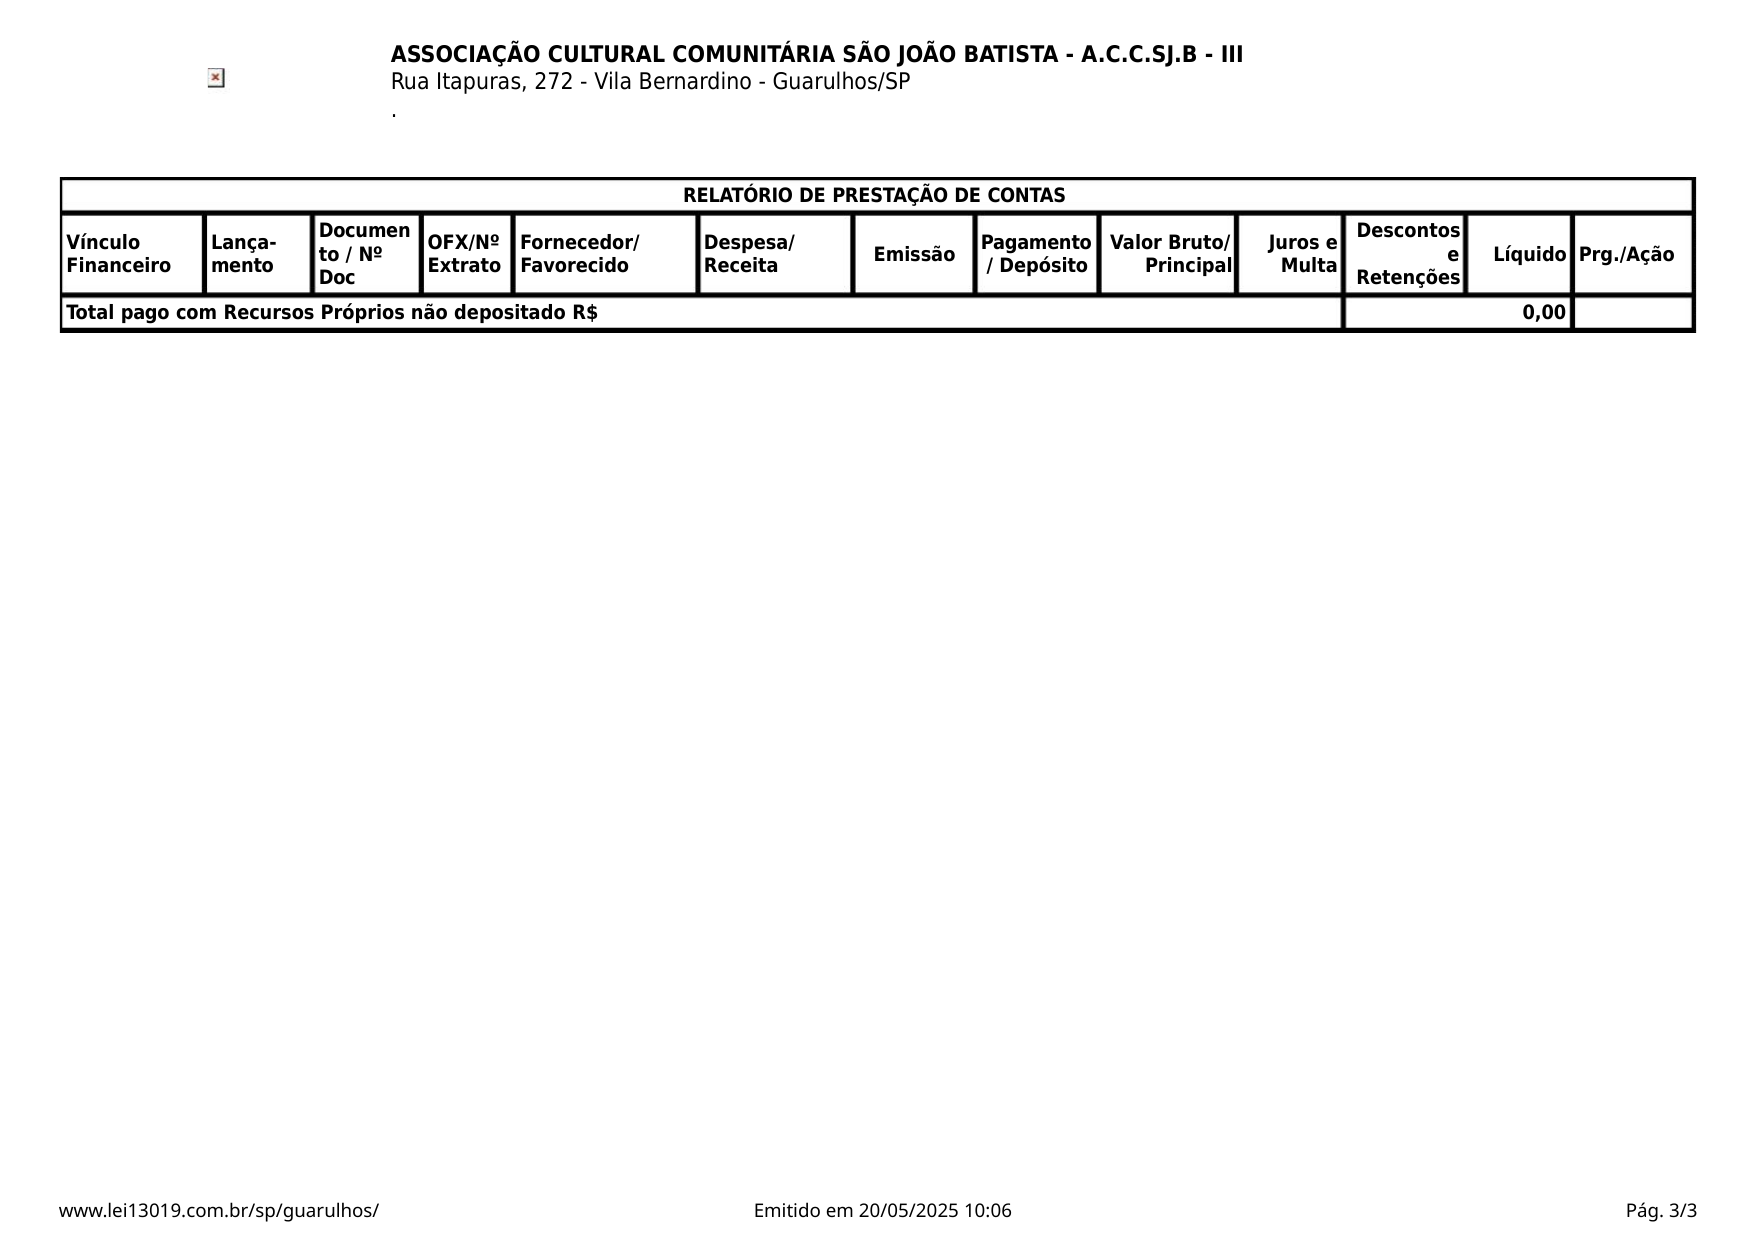

ASSOCIAÇÃO CULTURAL COMUNITÁRIA SÃO JOÃO BATISTA - A.C.C.SJ.B - III
Rua Itapuras, 272 - Vila Bernardino - Guarulhos/SP
.
RELATÓRIO DE PRESTAÇÃO DE CONTAS
Documen
to / Nº
Doc
Descontos
e
Retenções
Vínculo
Financeiro
Lança-
mento
OFX/Nº Fornecedor/
Extrato Favorecido
Despesa/
Receita
Pagamento Valor Bruto/
/ Depósito Principal
Juros e
Multa
Emissão
Líquido Prg./Ação
0,00
Total pago com Recursos Próprios não depositado R$
www.lei13019.com.br/sp/guarulhos/
Emitido em 20/05/2025 10:06
Pág. 3/3